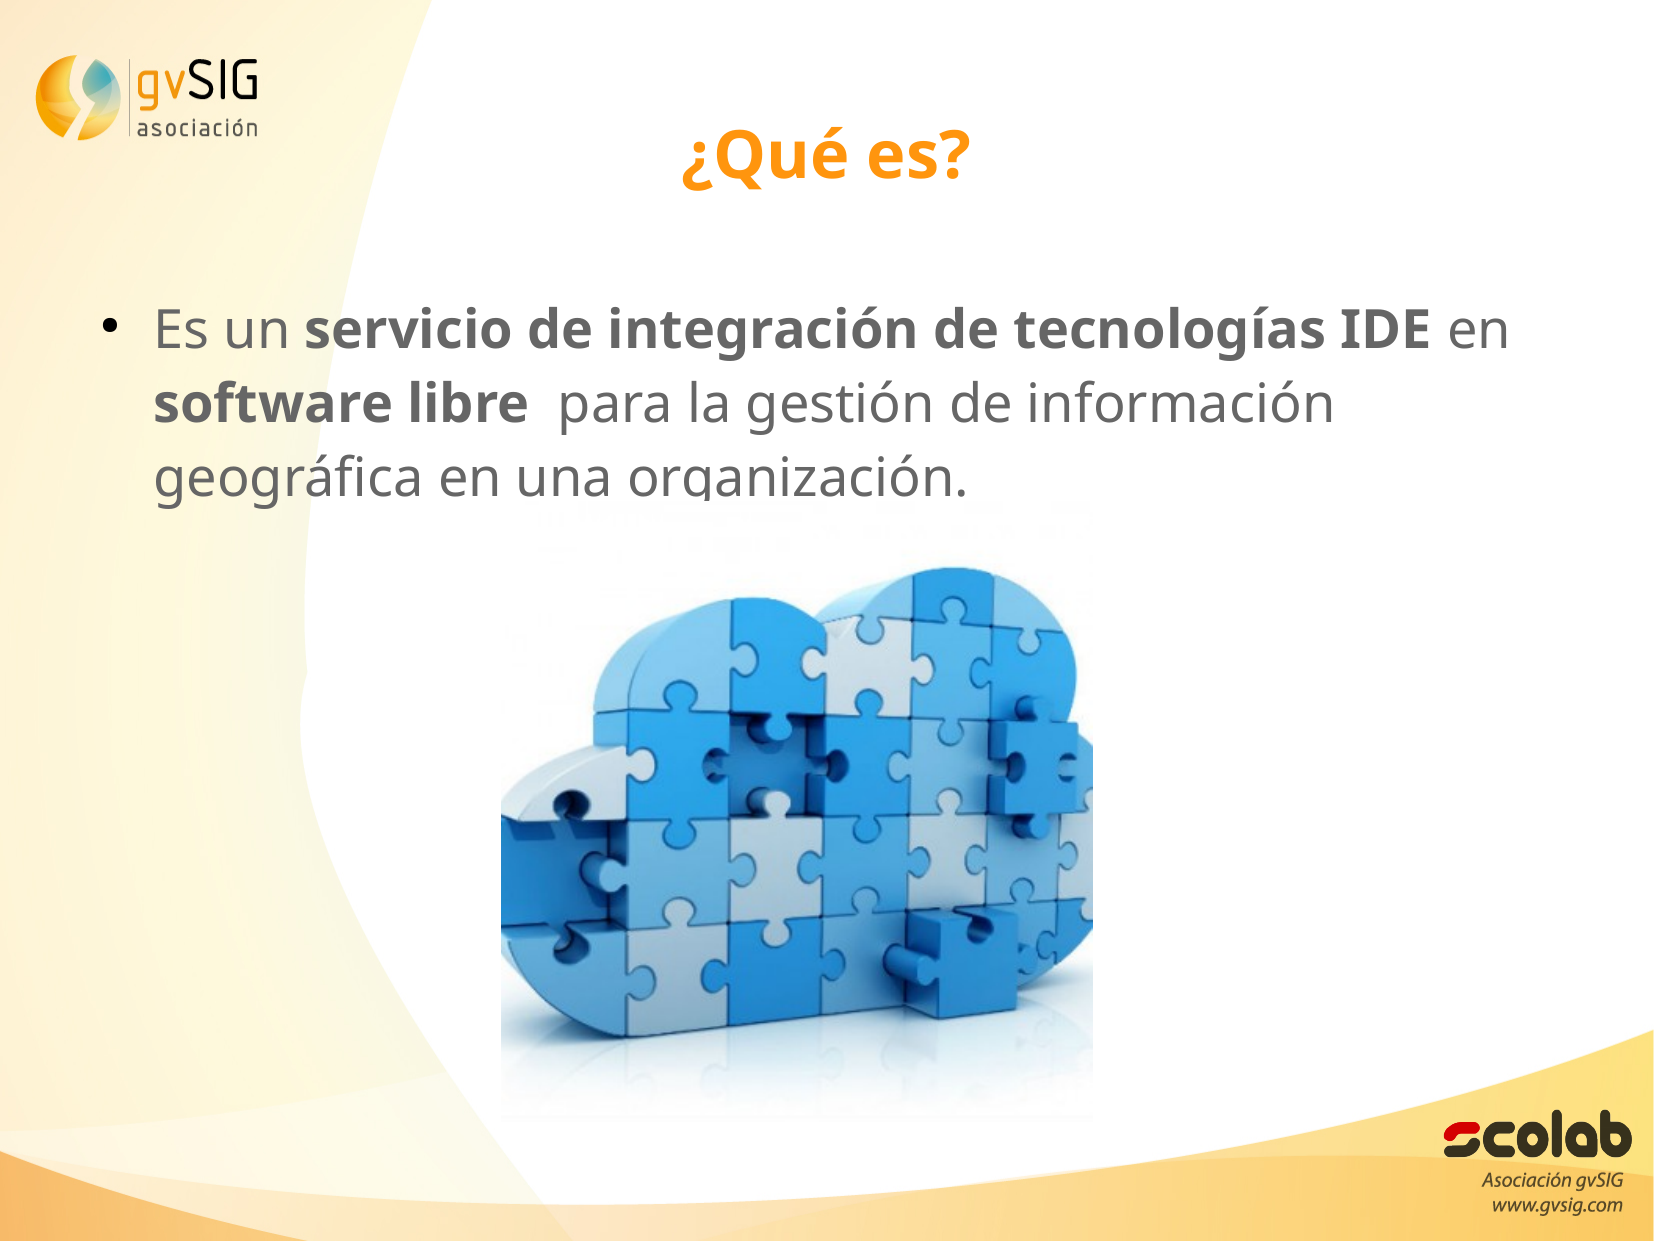

# ¿Qué es?
Es un servicio de integración de tecnologías IDE en software libre para la gestión de información geográfica en una organización.